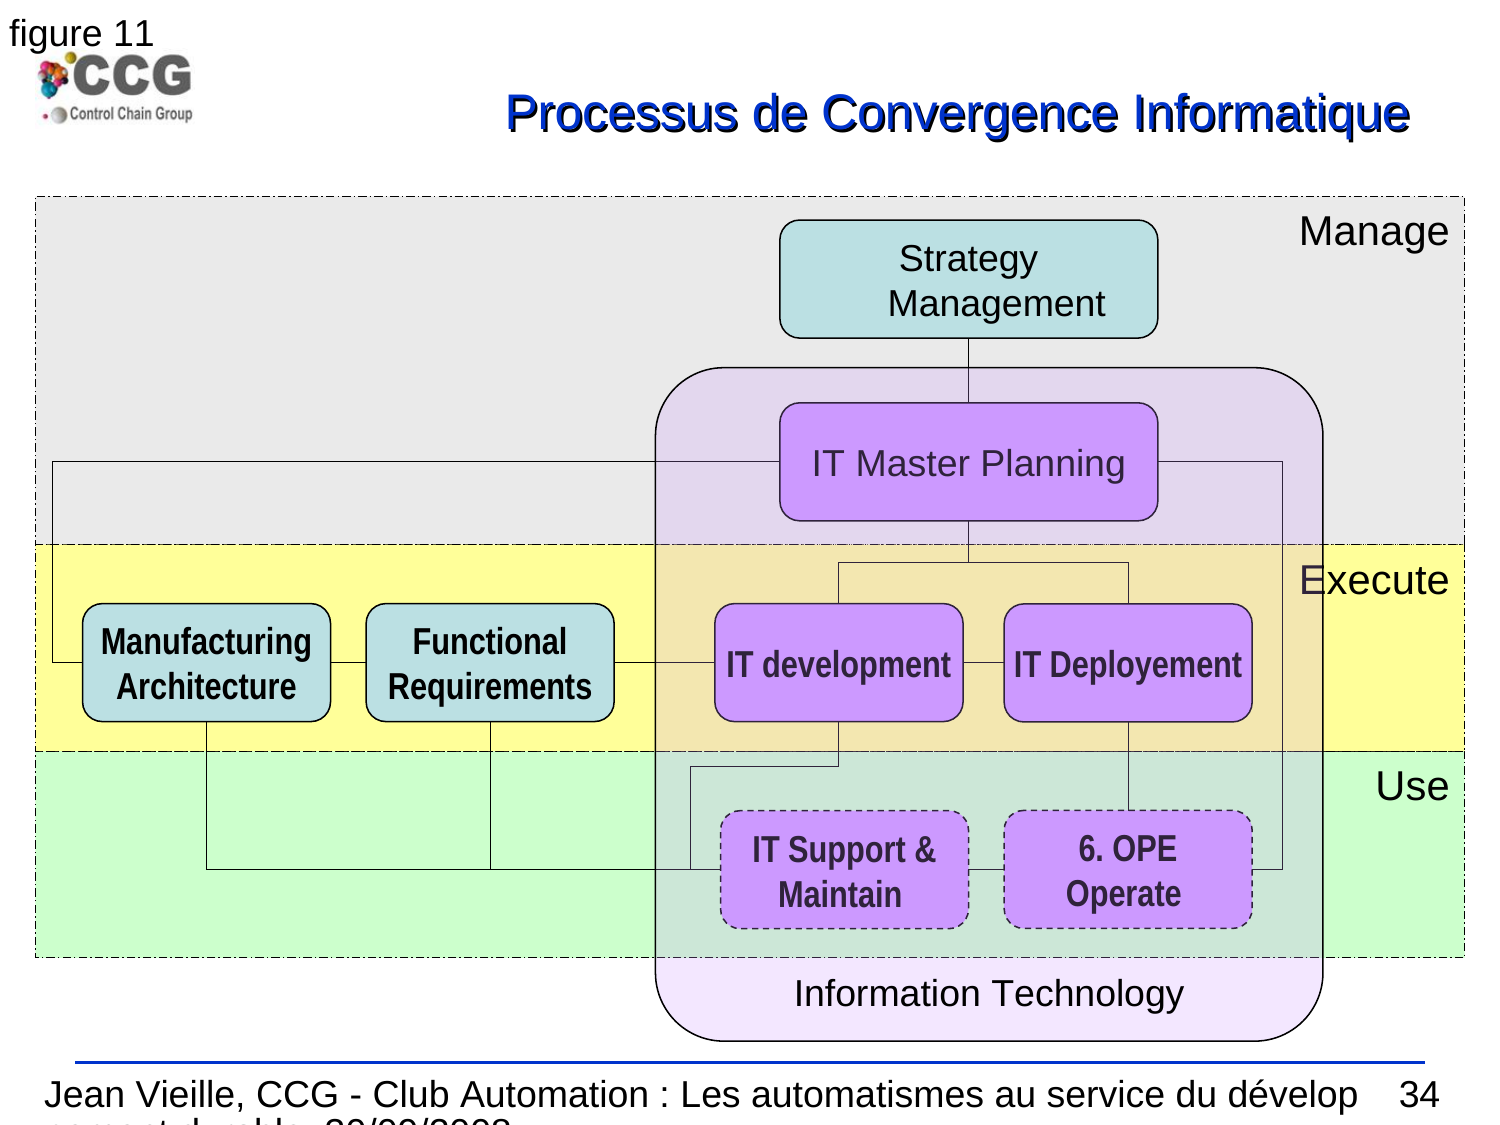

figure 11
# Processus de Convergence Informatique
Manage
Strategy Management
Information Technology
IT Master Planning
Execute
Manufacturing Architecture
Functional Requirements
IT development
IT Deployement
Use
6. OPE
Operate
IT Support & Maintain
Jean Vieille, CCG - Club Automation : Les automatismes au service du développement durable  30/09/2008
34